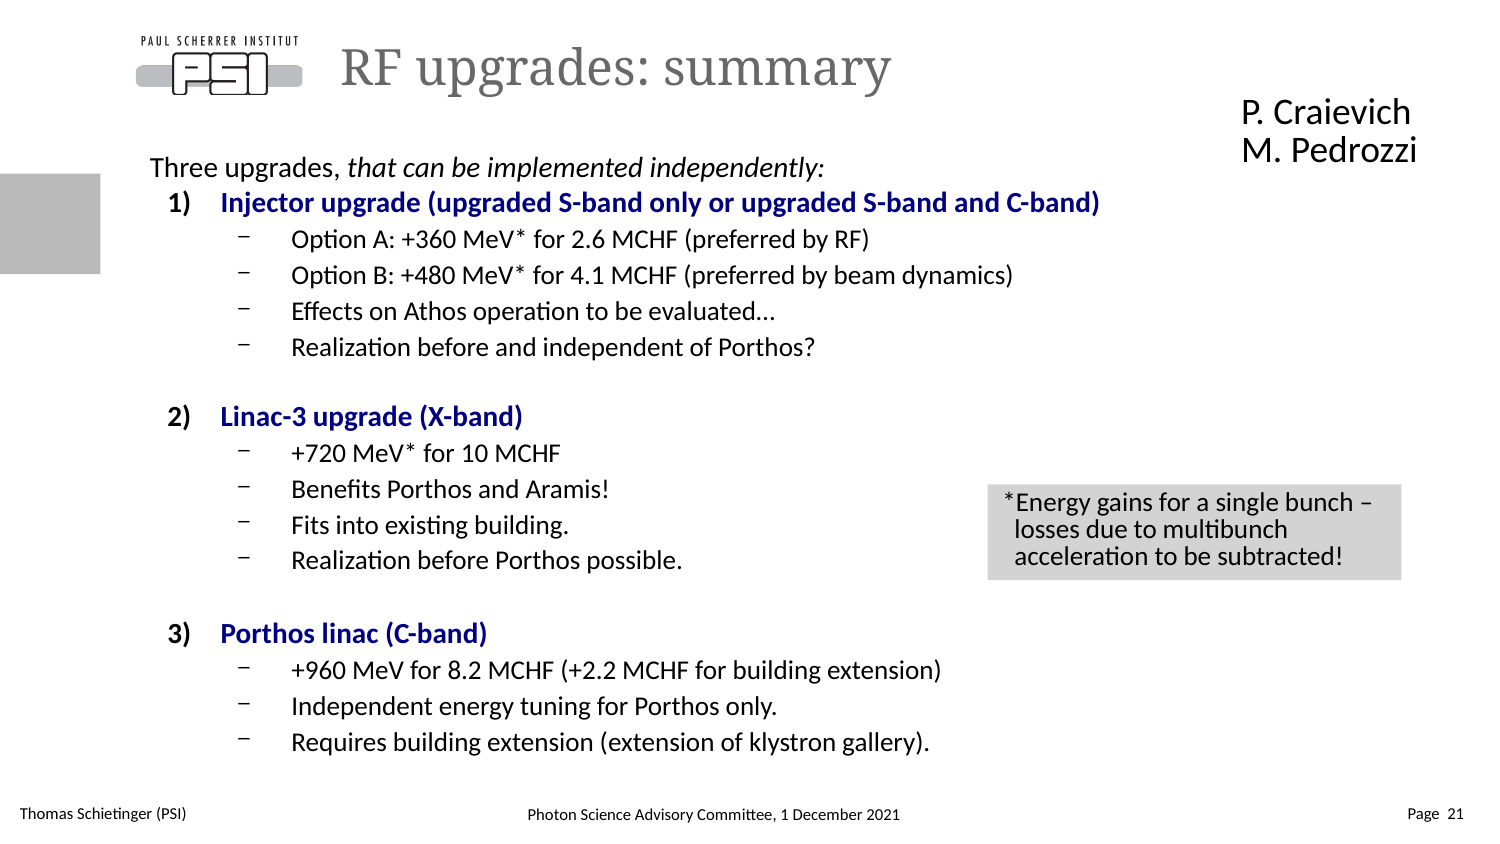

# RF upgrades: summary
P. Craievich
M. Pedrozzi
Three upgrades, that can be implemented independently:
Injector upgrade (upgraded S-band only or upgraded S-band and C-band)
Option A: +360 MeV* for 2.6 MCHF (preferred by RF)
Option B: +480 MeV* for 4.1 MCHF (preferred by beam dynamics)
Effects on Athos operation to be evaluated…
Realization before and independent of Porthos?
Linac-3 upgrade (X-band)
+720 MeV* for 10 MCHF
Benefits Porthos and Aramis!
Fits into existing building.
Realization before Porthos possible.
Porthos linac (C-band)
+960 MeV for 8.2 MCHF (+2.2 MCHF for building extension)
Independent energy tuning for Porthos only.
Requires building extension (extension of klystron gallery).
*Energy gains for a single bunch –
 losses due to multibunch
 acceleration to be subtracted!